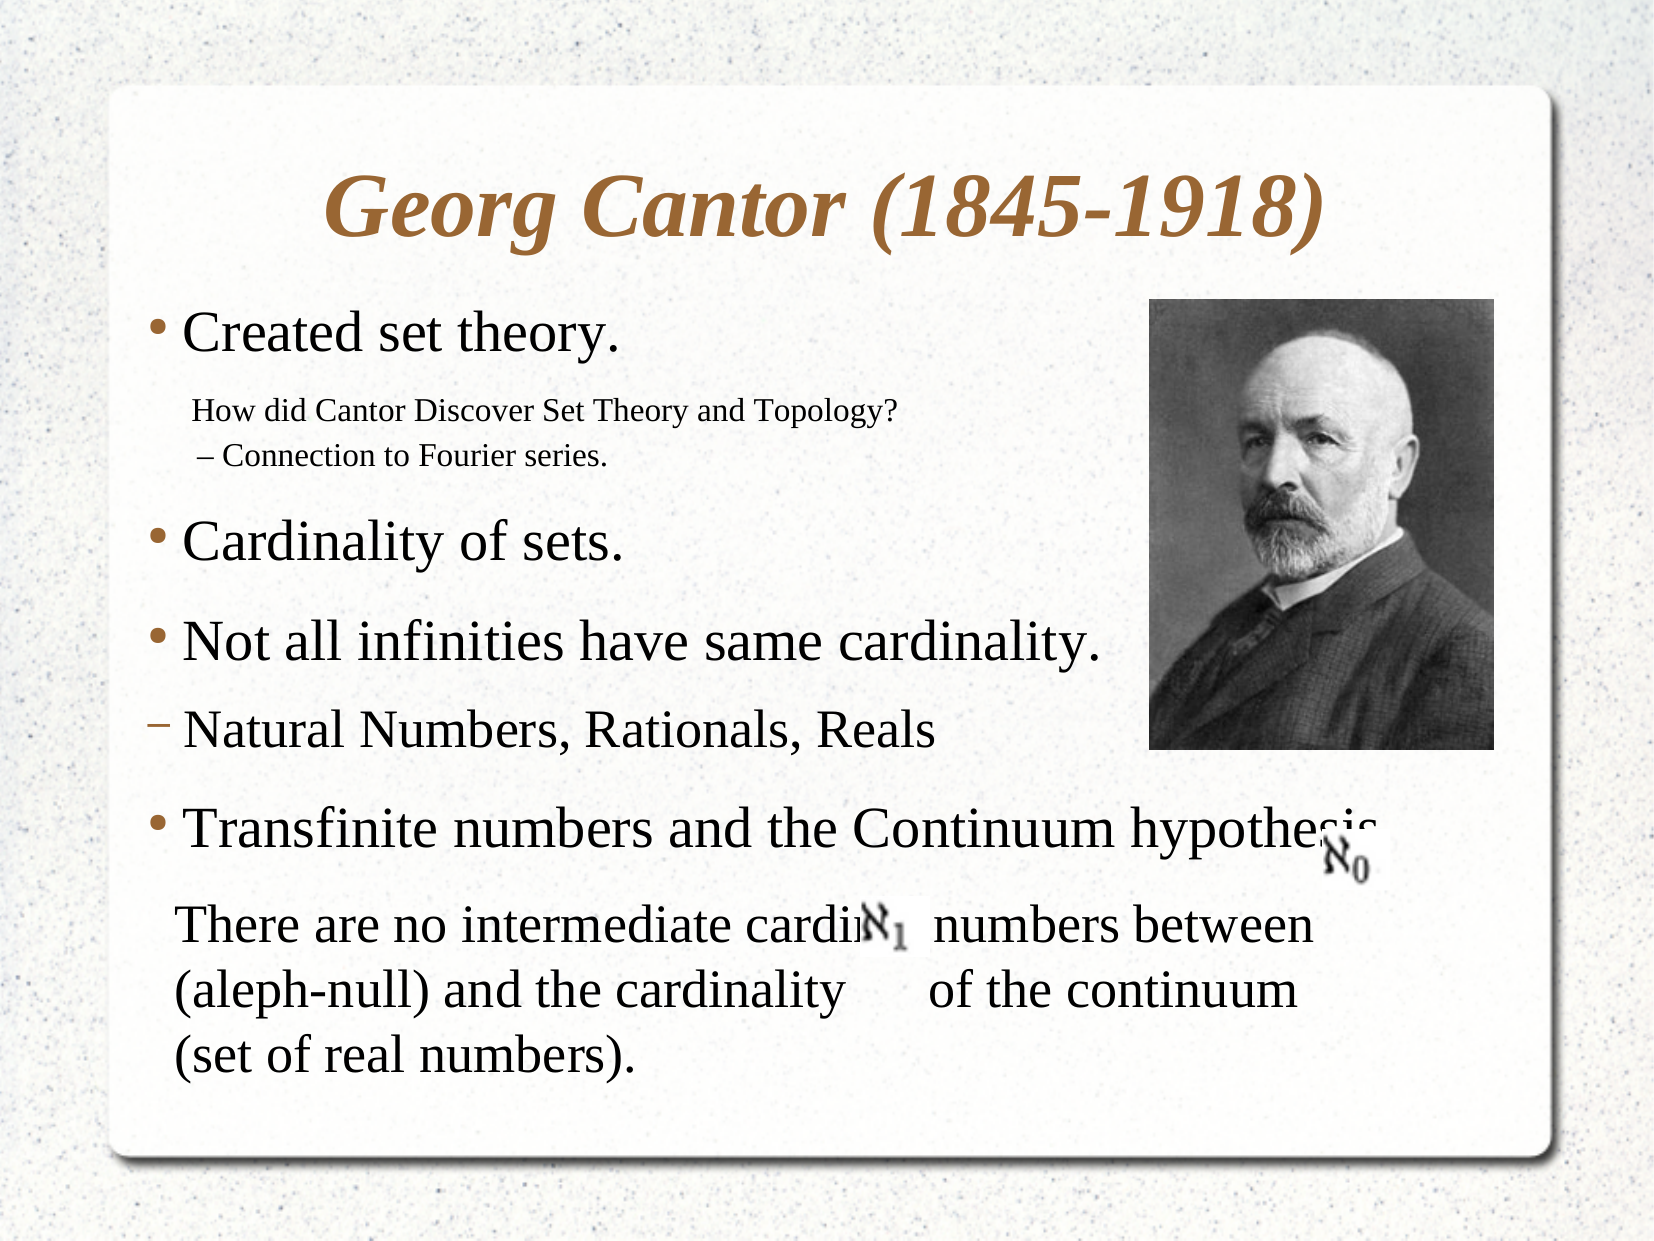

# Georg Cantor (1845-1918)
 Created set theory.
 How did Cantor Discover Set Theory and Topology?
 – Connection to Fourier series.
 Cardinality of sets.
 Not all infinities have same cardinality.
 Natural Numbers, Rationals, Reals
 Transfinite numbers and the Continuum hypothesis
 There are no intermediate cardinal numbers between
 (aleph-null) and the cardinality of the continuum
 (set of real numbers).